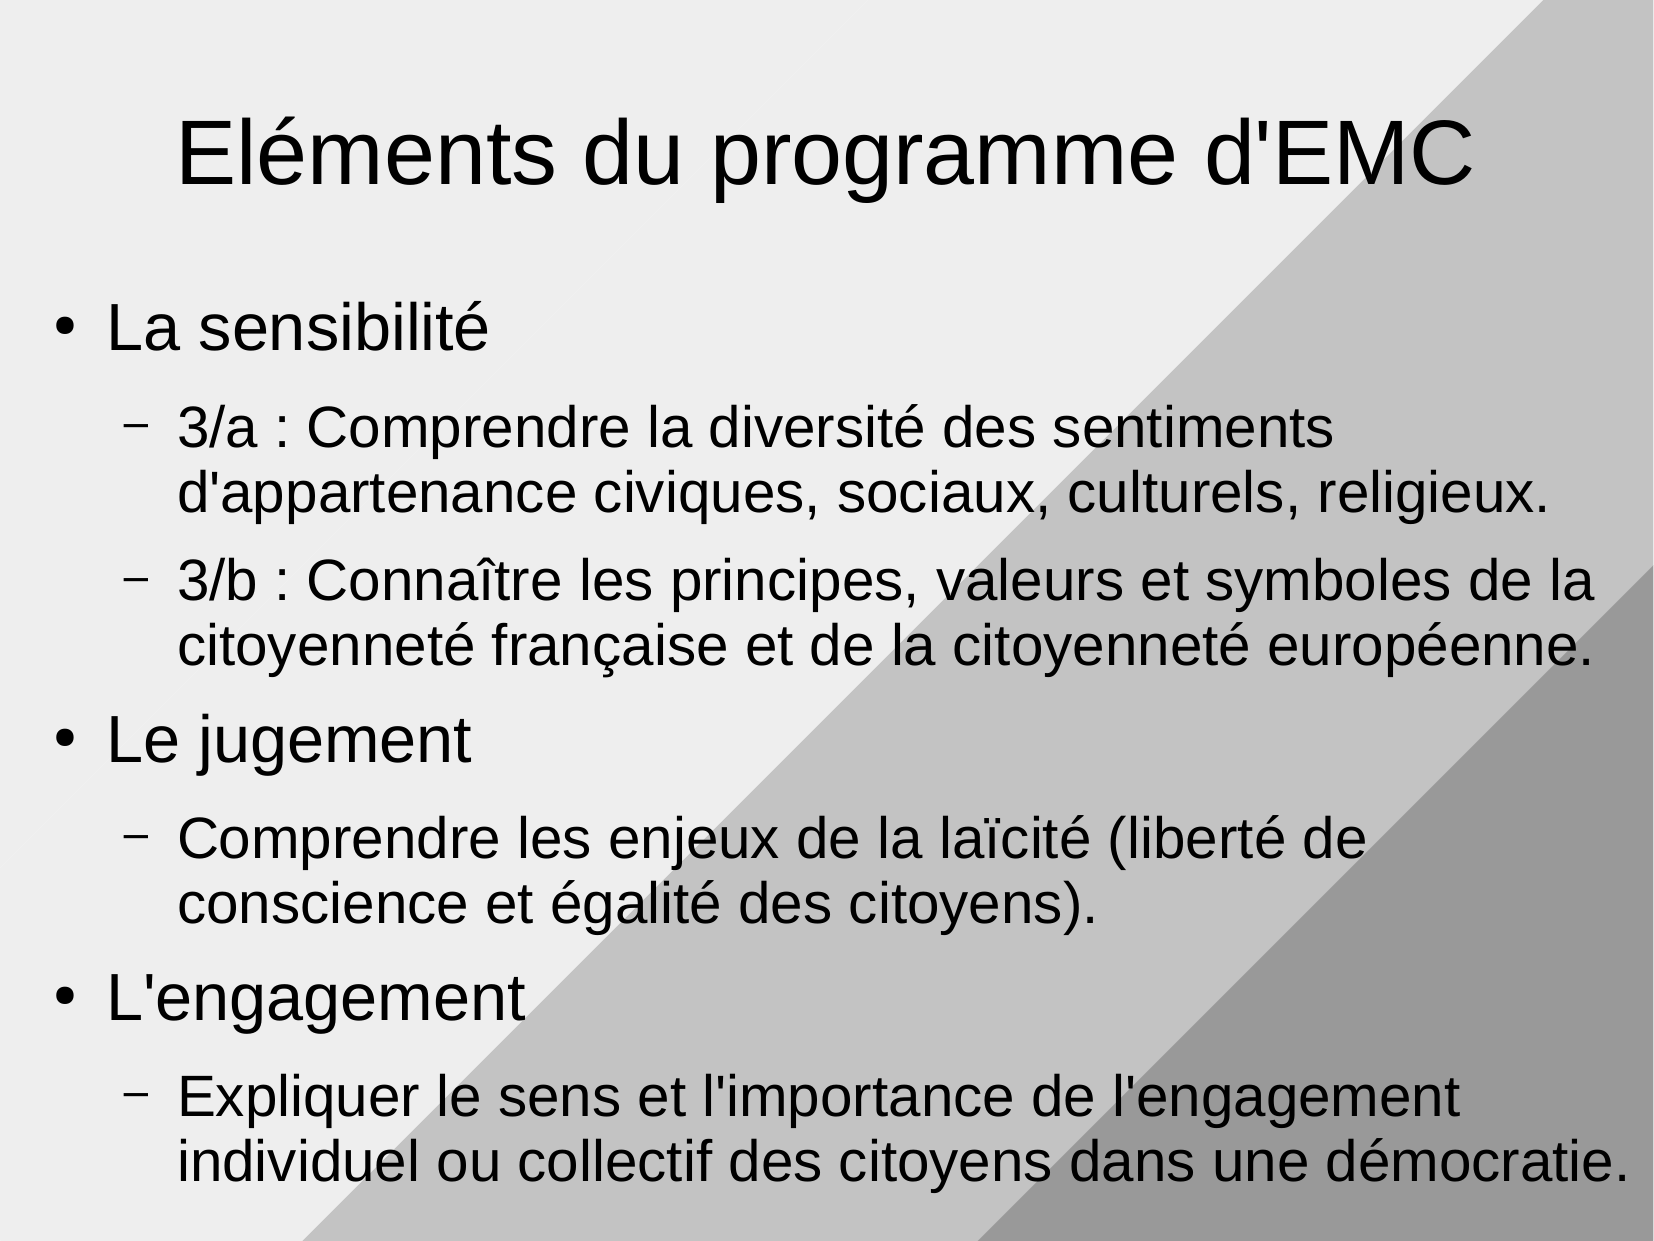

# Eléments du programme d'EMC
La sensibilité
3/a : Comprendre la diversité des sentiments d'appartenance civiques, sociaux, culturels, religieux.
3/b : Connaître les principes, valeurs et symboles de la citoyenneté française et de la citoyenneté européenne.
Le jugement
Comprendre les enjeux de la laïcité (liberté de conscience et égalité des citoyens).
L'engagement
Expliquer le sens et l'importance de l'engagement individuel ou collectif des citoyens dans une démocratie.